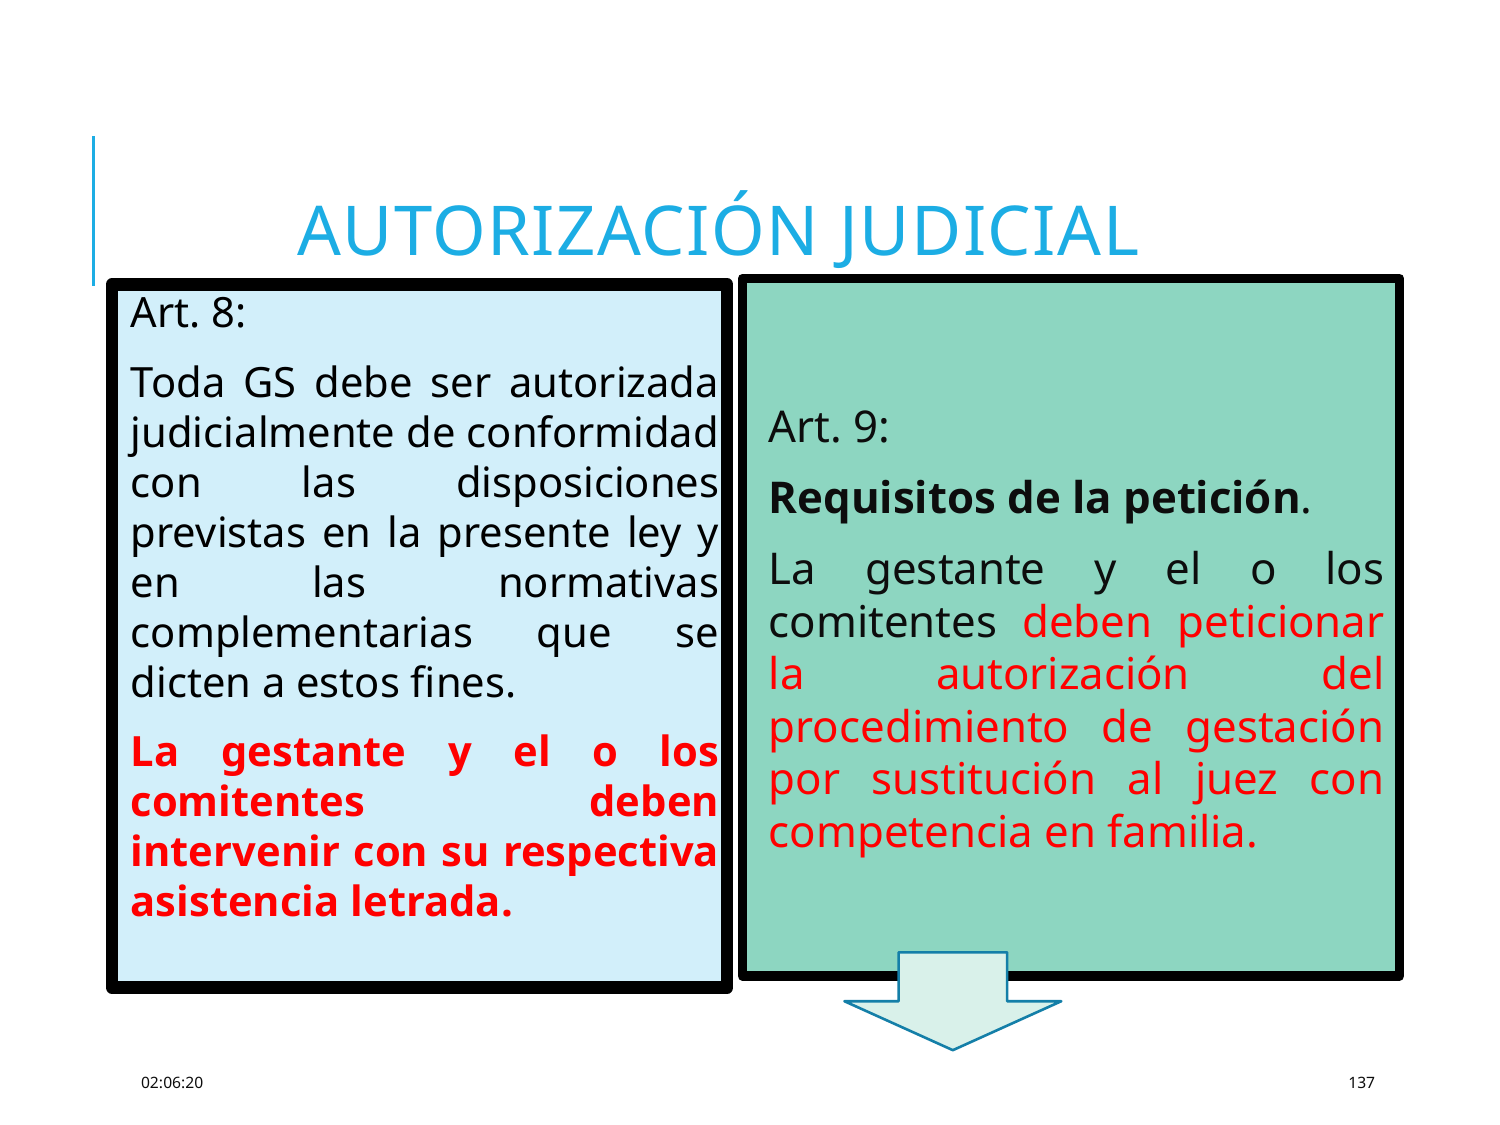

# Autorización judicial
Art. 9:
Requisitos de la petición.
La gestante y el o los comitentes deben peticionar la autorización del procedimiento de gestación por sustitución al juez con competencia en familia.
Art. 8:
Toda GS debe ser autorizada judicialmente de conformidad con las disposiciones previstas en la presente ley y en las normativas complementarias que se dicten a estos fines.
La gestante y el o los comitentes deben intervenir con su respectiva asistencia letrada.
02:48:06